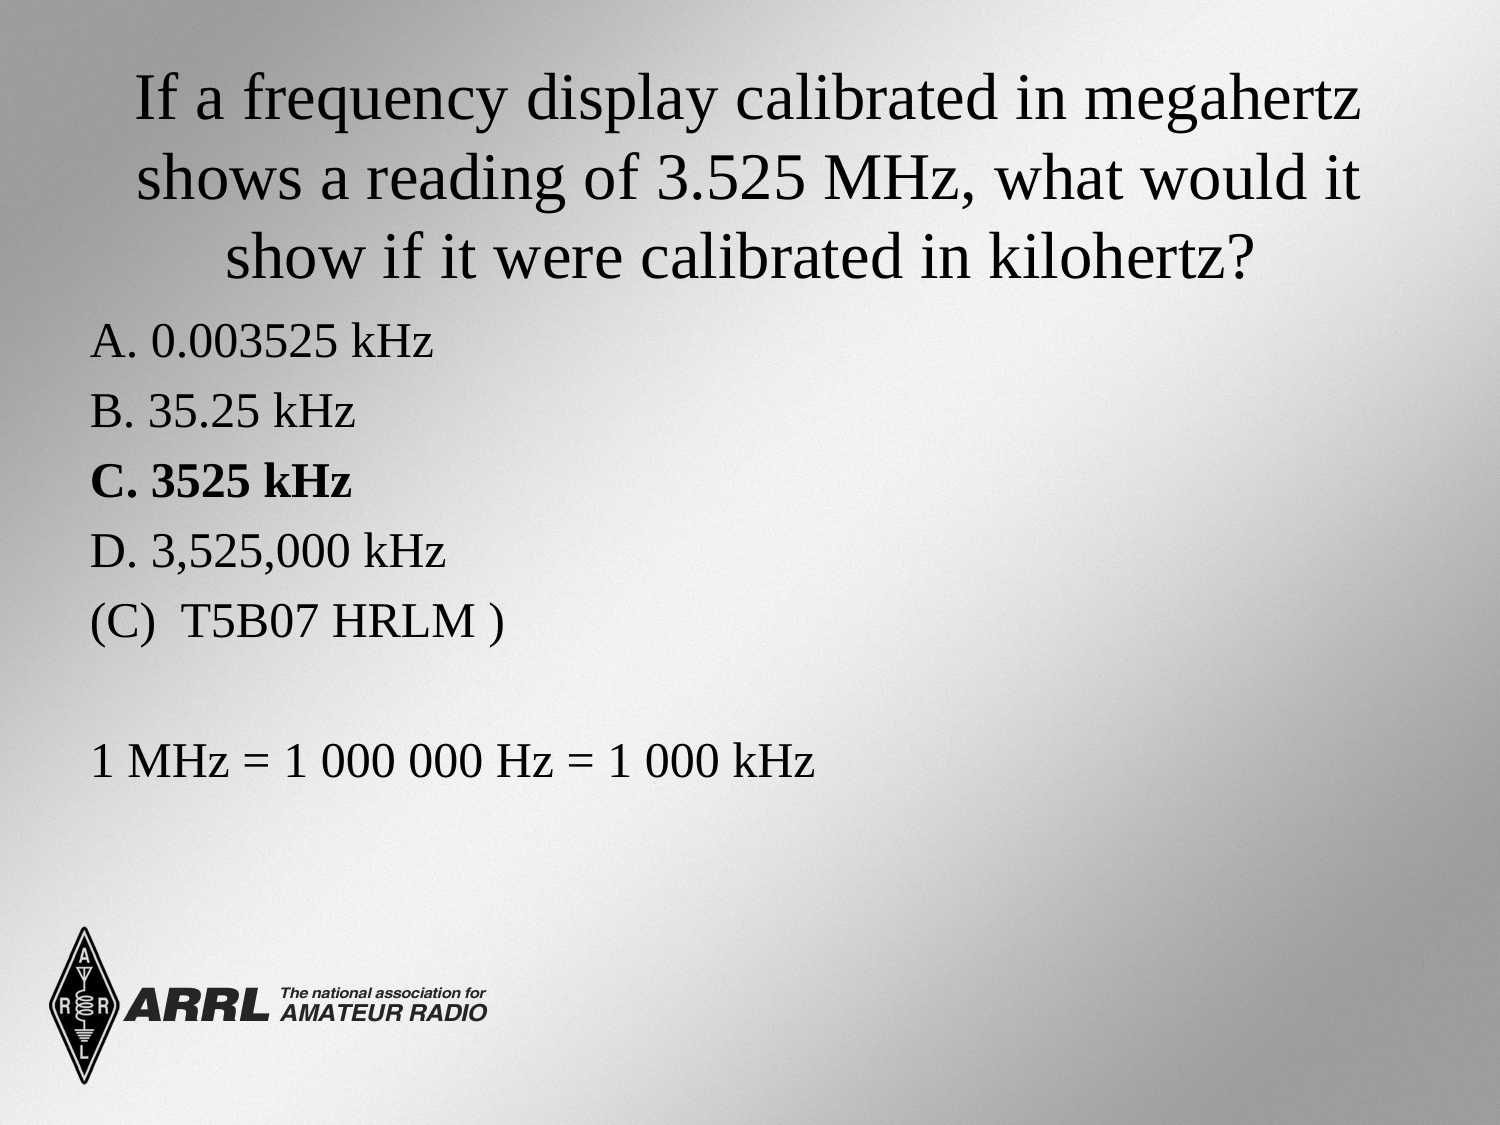

# If a frequency display calibrated in megahertz shows a reading of 3.525 MHz, what would it show if it were calibrated in kilohertz?
A. 0.003525 kHz
B. 35.25 kHz
C. 3525 kHz
D. 3,525,000 kHz
(C) T5B07 HRLM )
1 MHz = 1 000 000 Hz = 1 000 kHz